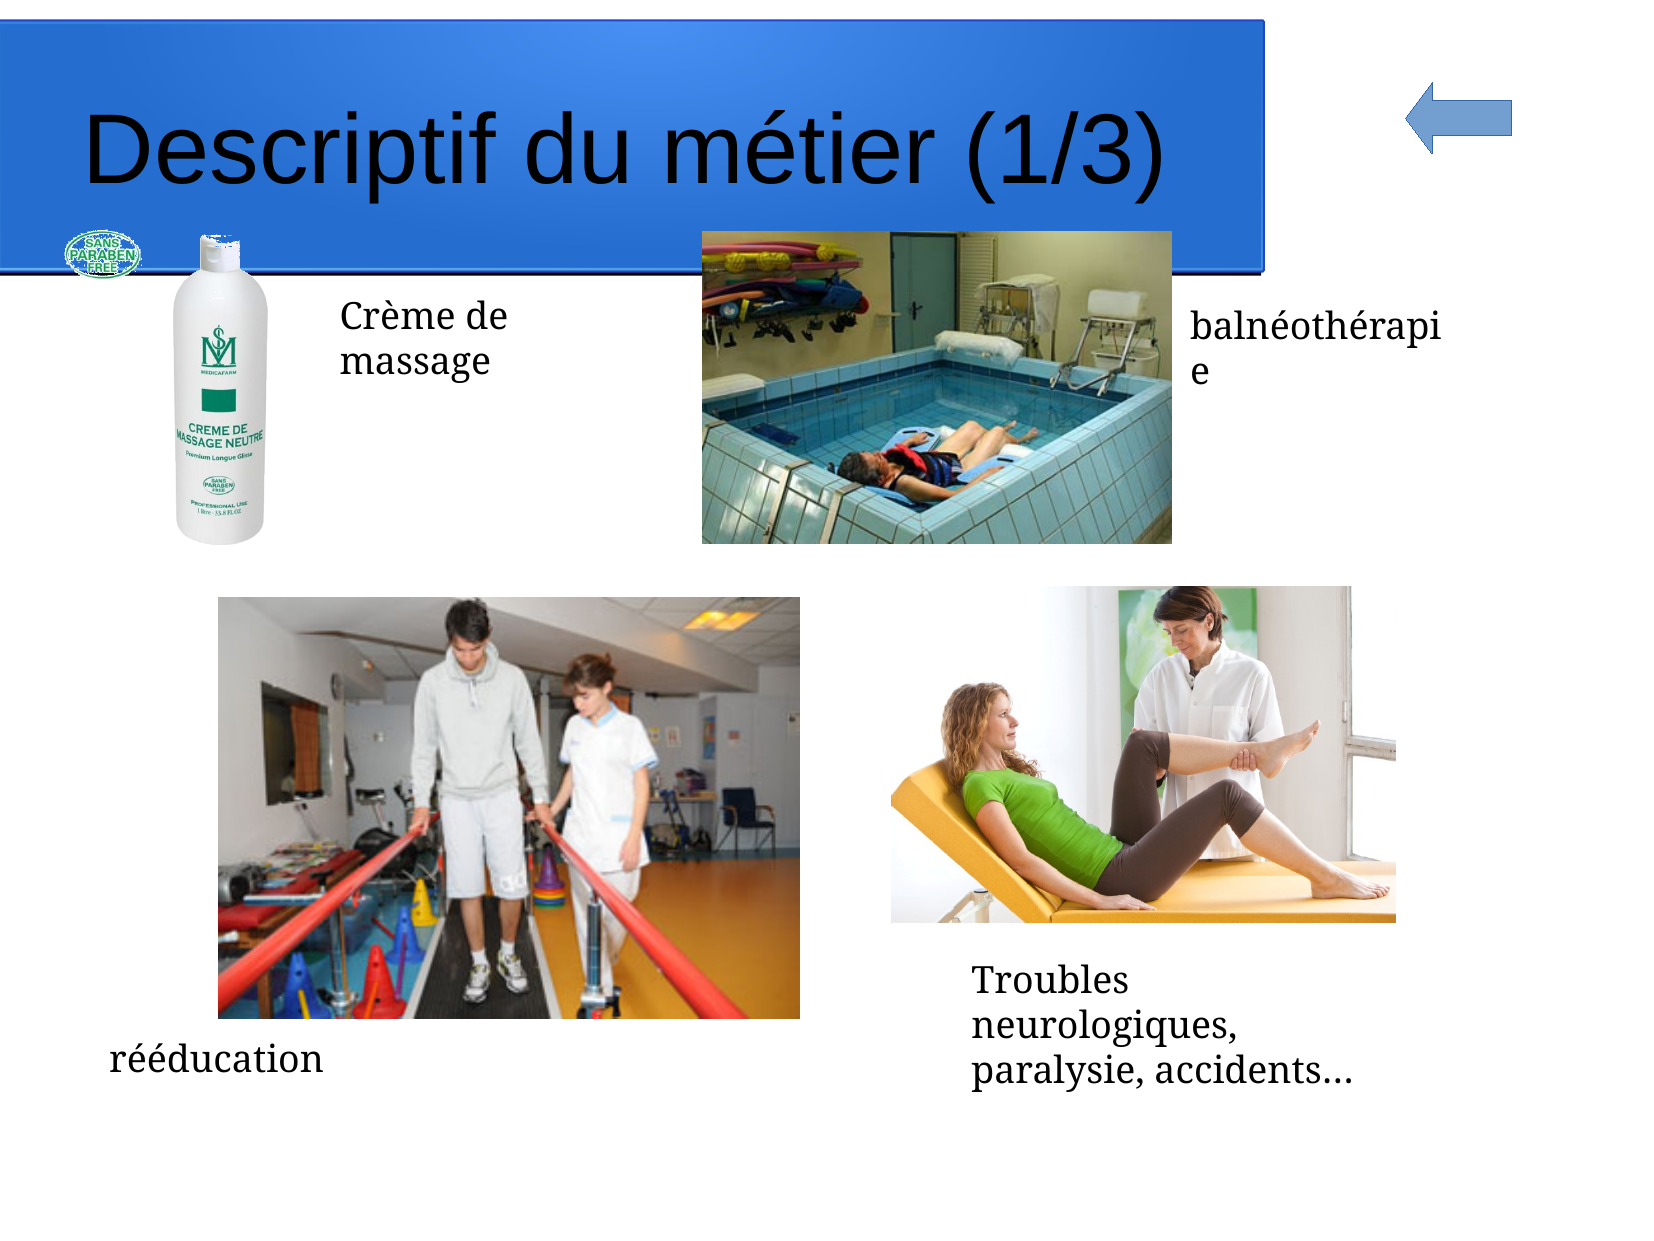

# Descriptif du métier (1/3)
Crème de massage
balnéothérapie
Troubles neurologiques, paralysie, accidents…
rééducation